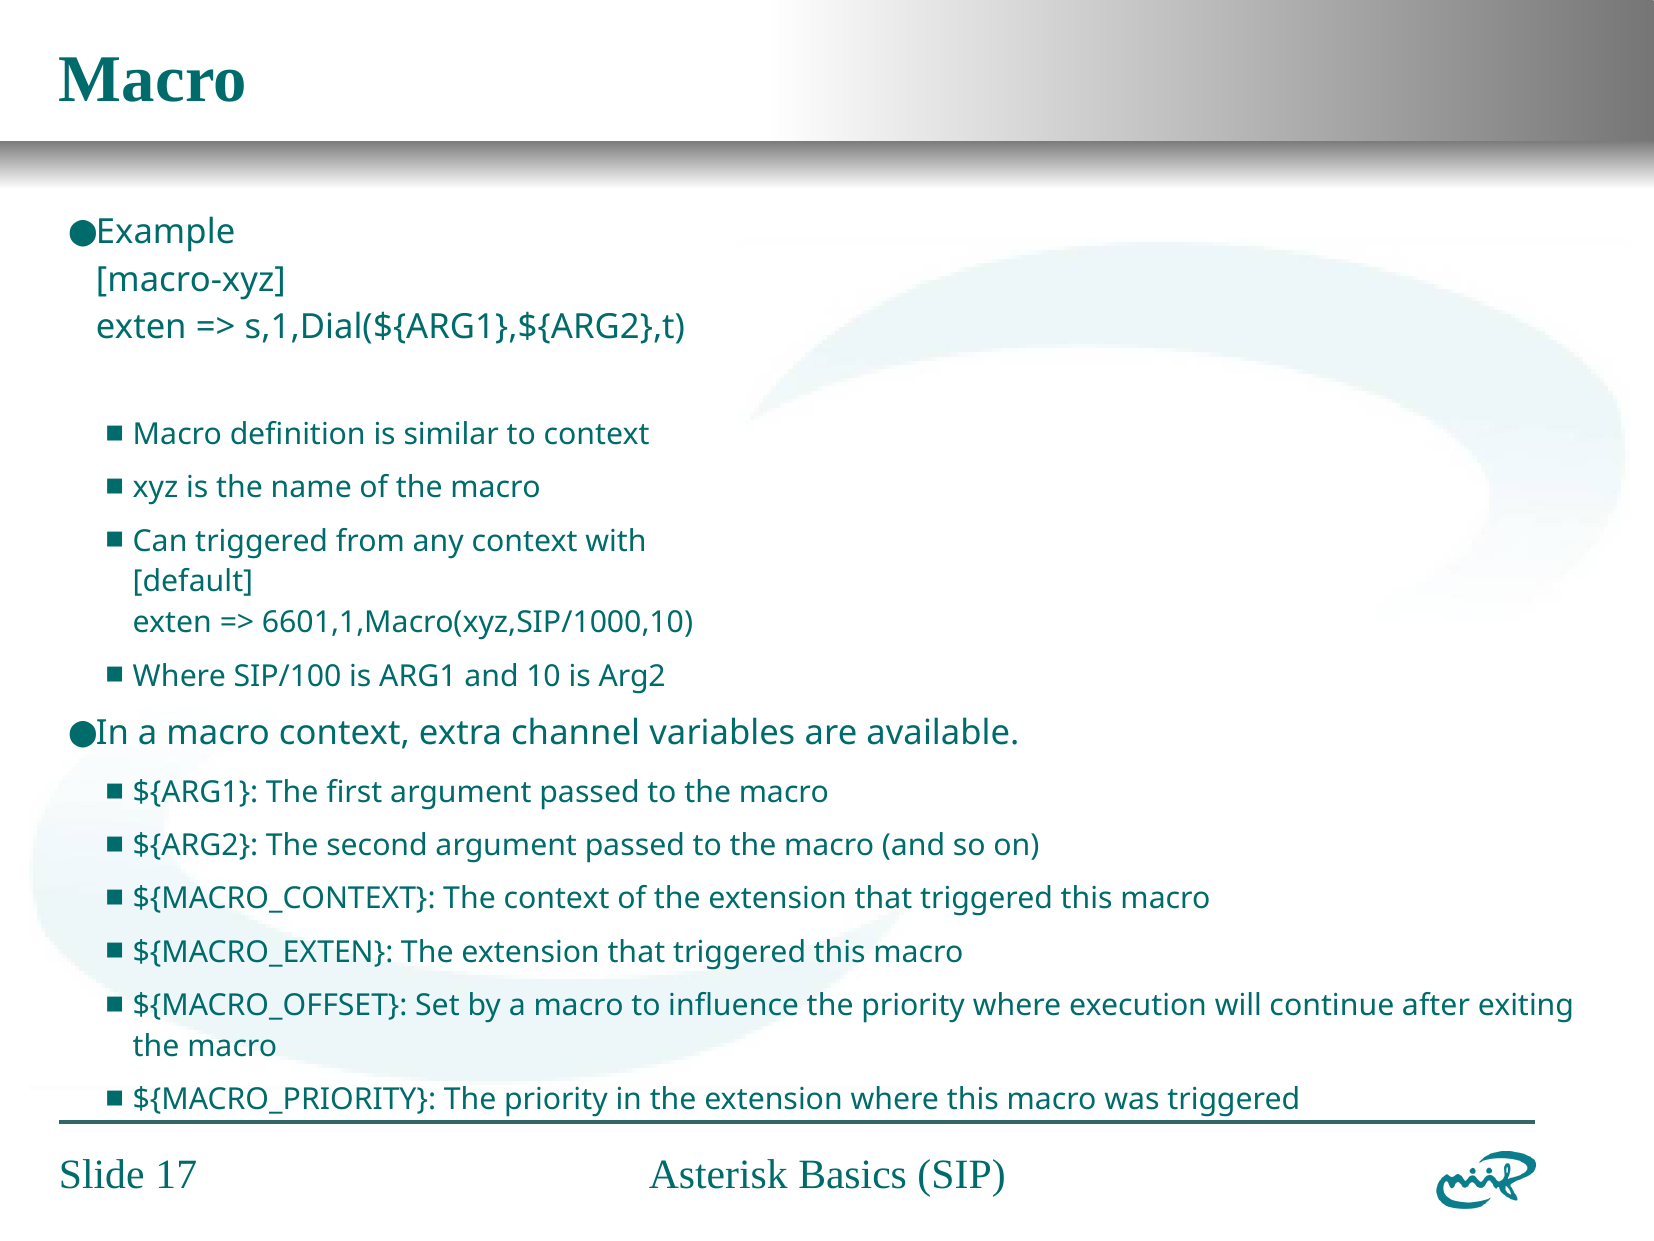

# Macro
Example
[macro-xyz]
exten => s,1,Dial(${ARG1},${ARG2},t)
Macro definition is similar to context
xyz is the name of the macro
Can triggered from any context with
[default]
exten => 6601,1,Macro(xyz,SIP/1000,10)
Where SIP/100 is ARG1 and 10 is Arg2
In a macro context, extra channel variables are available.
${ARG1}: The first argument passed to the macro
${ARG2}: The second argument passed to the macro (and so on)
${MACRO_CONTEXT}: The context of the extension that triggered this macro
${MACRO_EXTEN}: The extension that triggered this macro
${MACRO_OFFSET}: Set by a macro to influence the priority where execution will continue after exiting the macro
${MACRO_PRIORITY}: The priority in the extension where this macro was triggered
17
Asterisk Basics (SIP)